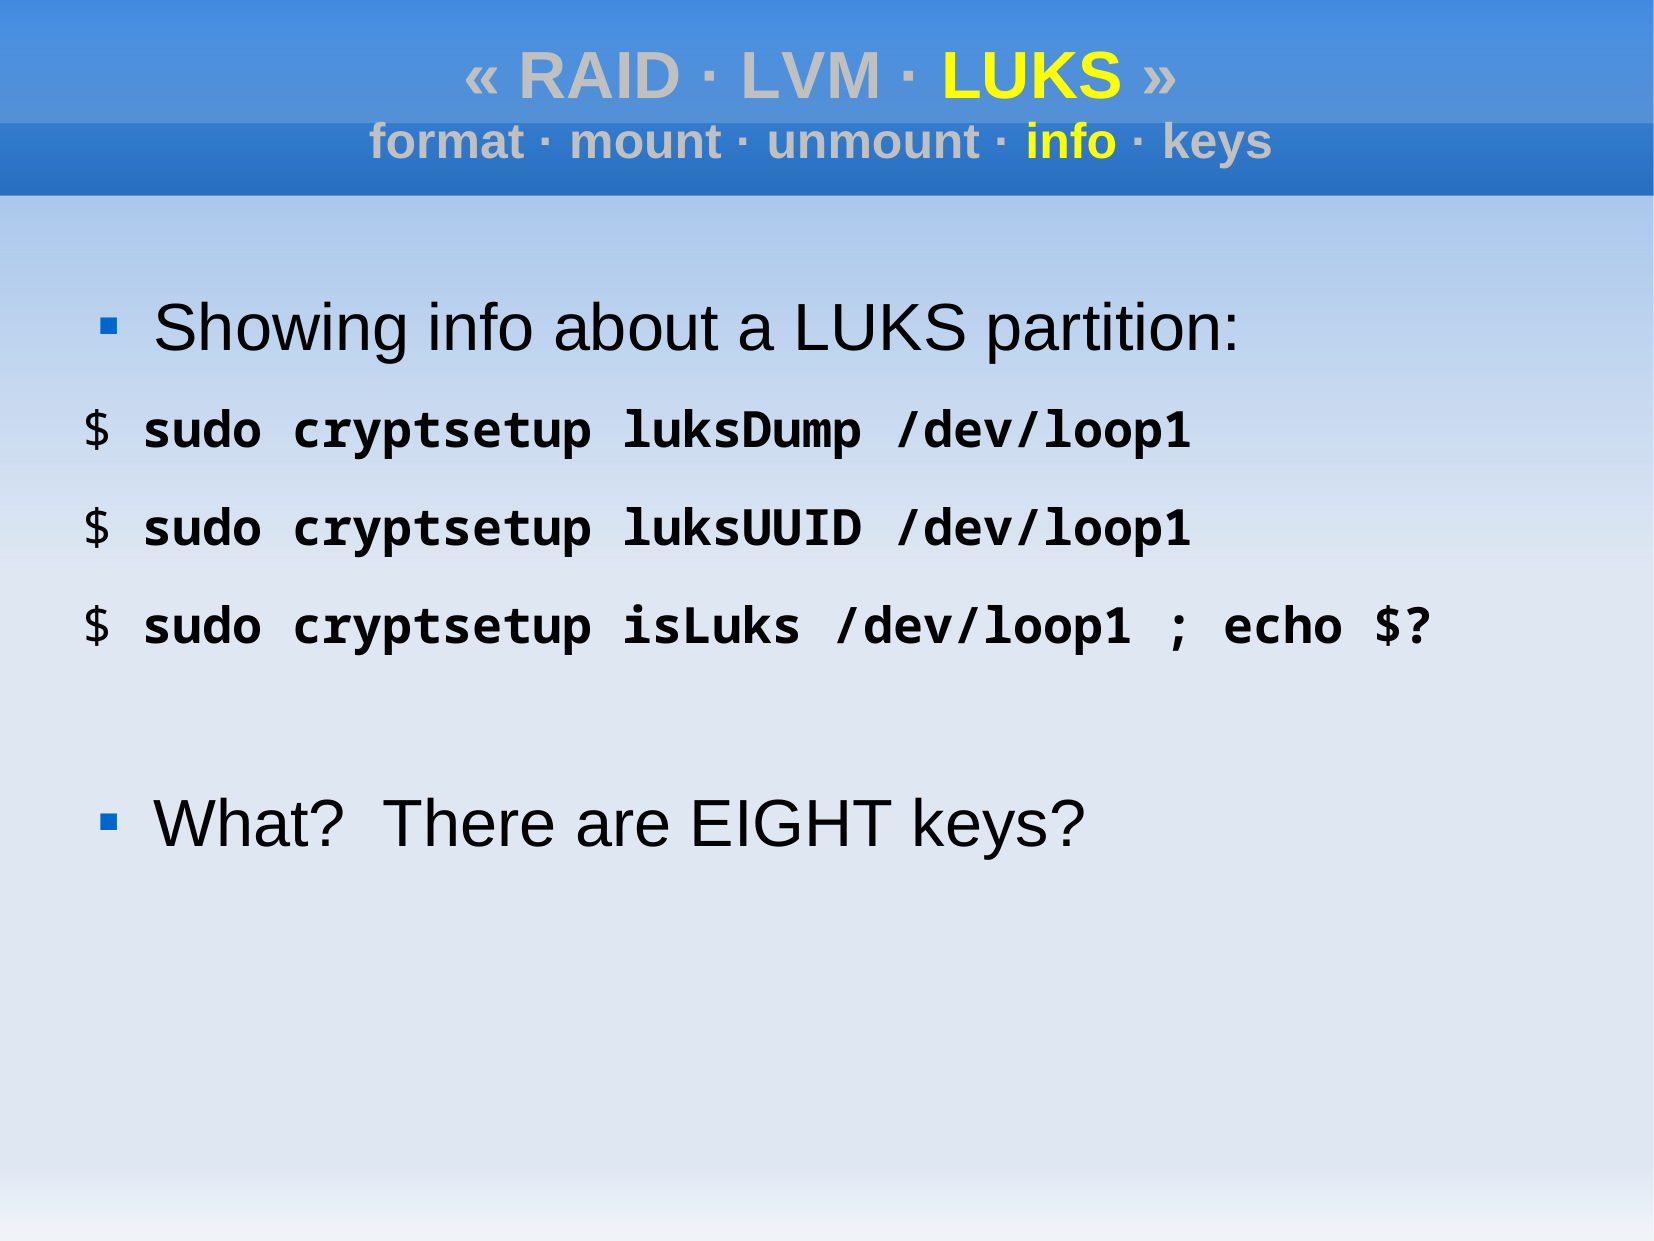

# « RAID · LVM · LUKS » format · mount · unmount · info · keys
Showing info about a LUKS partition:
$ sudo cryptsetup luksDump /dev/loop1
$ sudo cryptsetup luksUUID /dev/loop1
$ sudo cryptsetup isLuks /dev/loop1 ; echo $?
What? There are EIGHT keys?